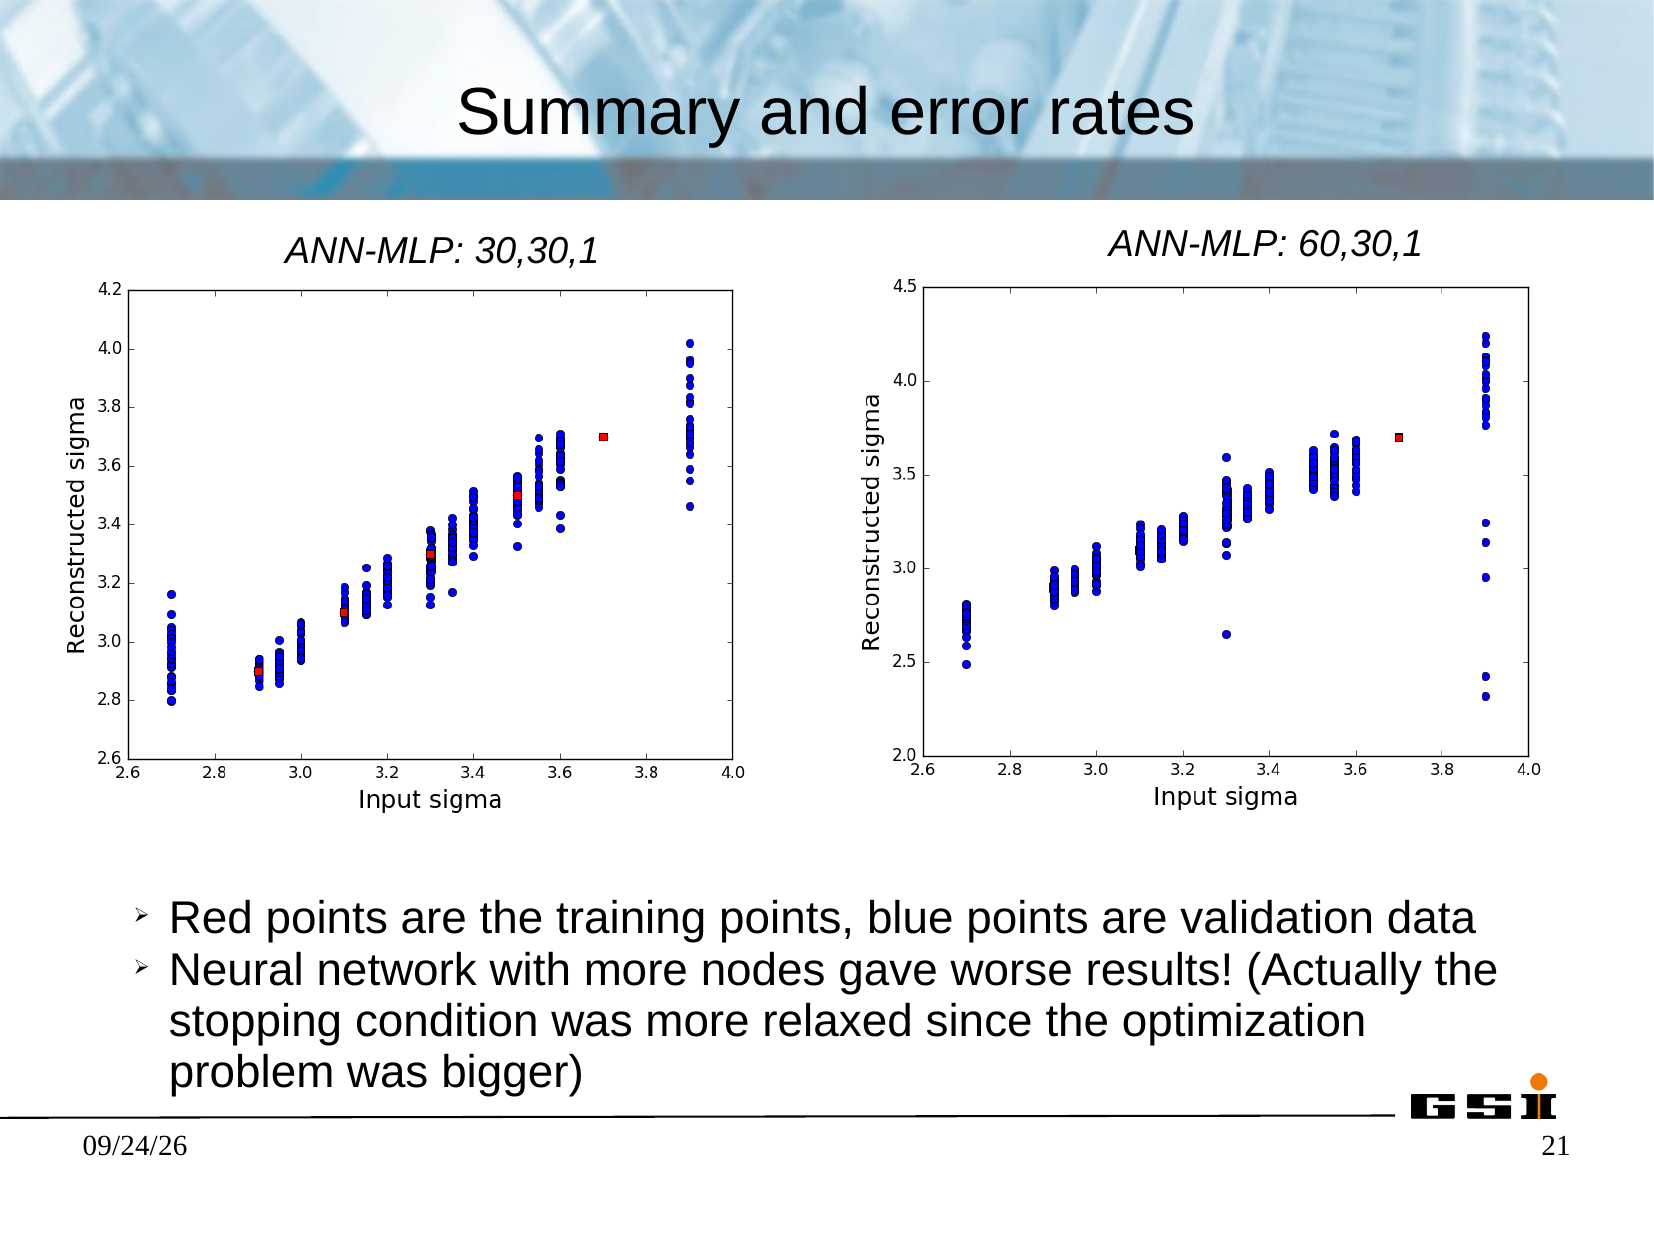

# Summary and error rates
ANN-MLP: 60,30,1
ANN-MLP: 30,30,1
Red points are the training points, blue points are validation data
Neural network with more nodes gave worse results! (Actually the stopping condition was more relaxed since the optimization problem was bigger)
21